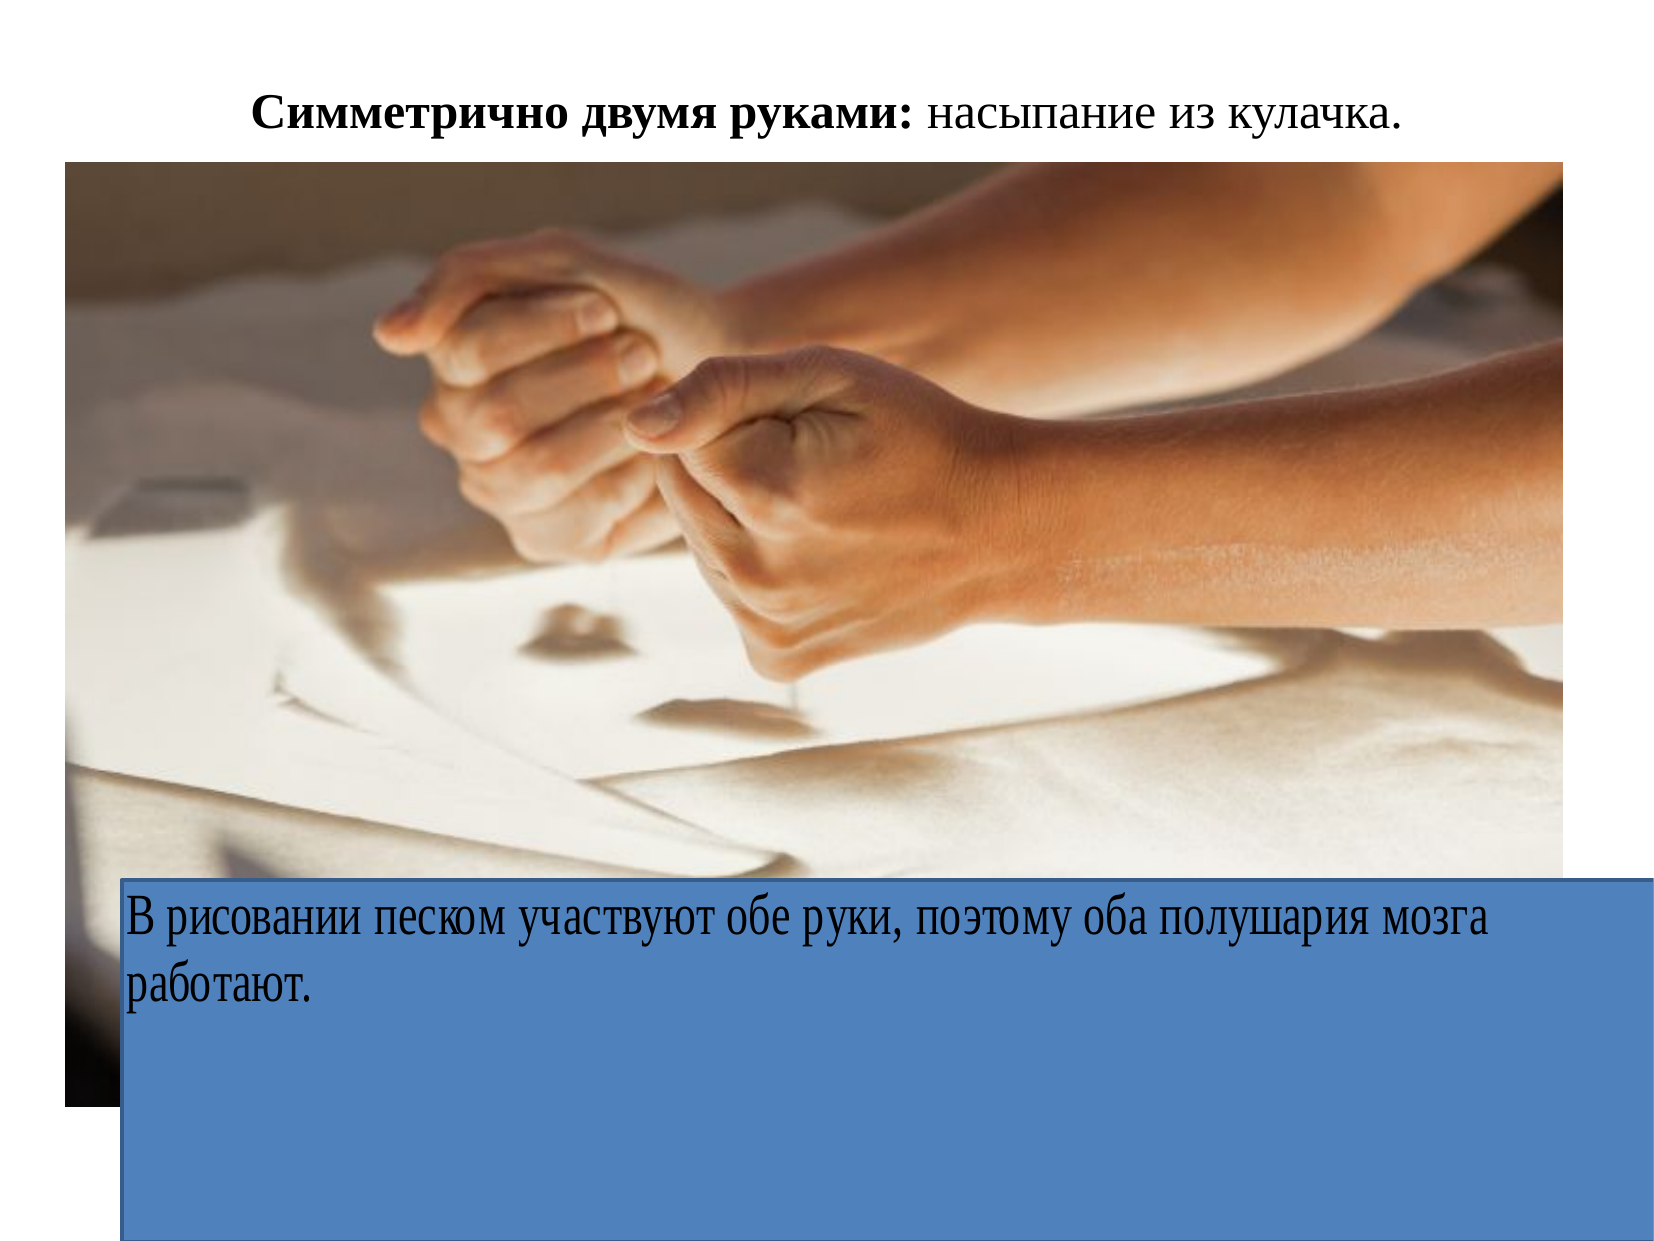

# Симметрично двумя руками: насыпание из кулачка.